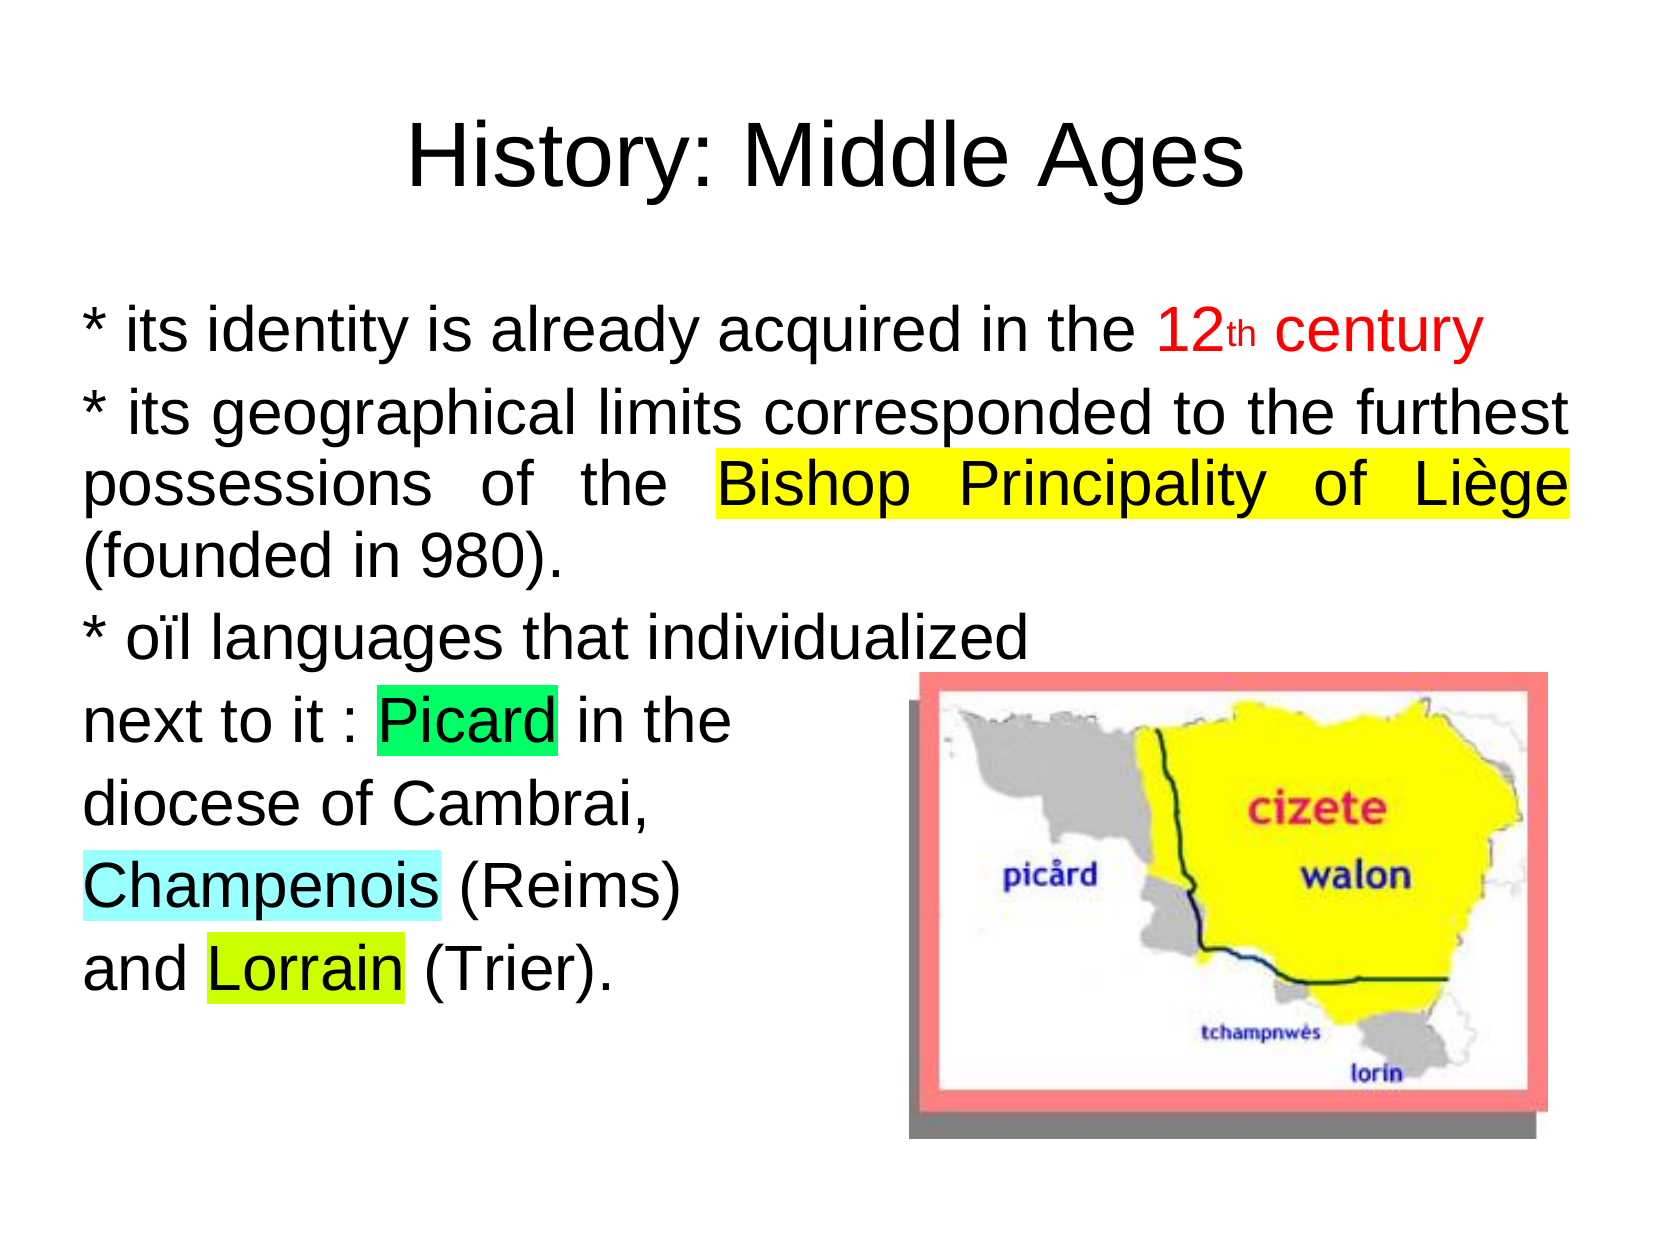

# History: Middle Ages
* its identity is already acquired in the 12th century
* its geographical limits corresponded to the furthest possessions of the Bishop Principality of Liège (founded in 980).
* oïl languages that individualized
next to it : Picard in the
diocese of Cambrai,
Champenois (Reims)
and Lorrain (Trier).